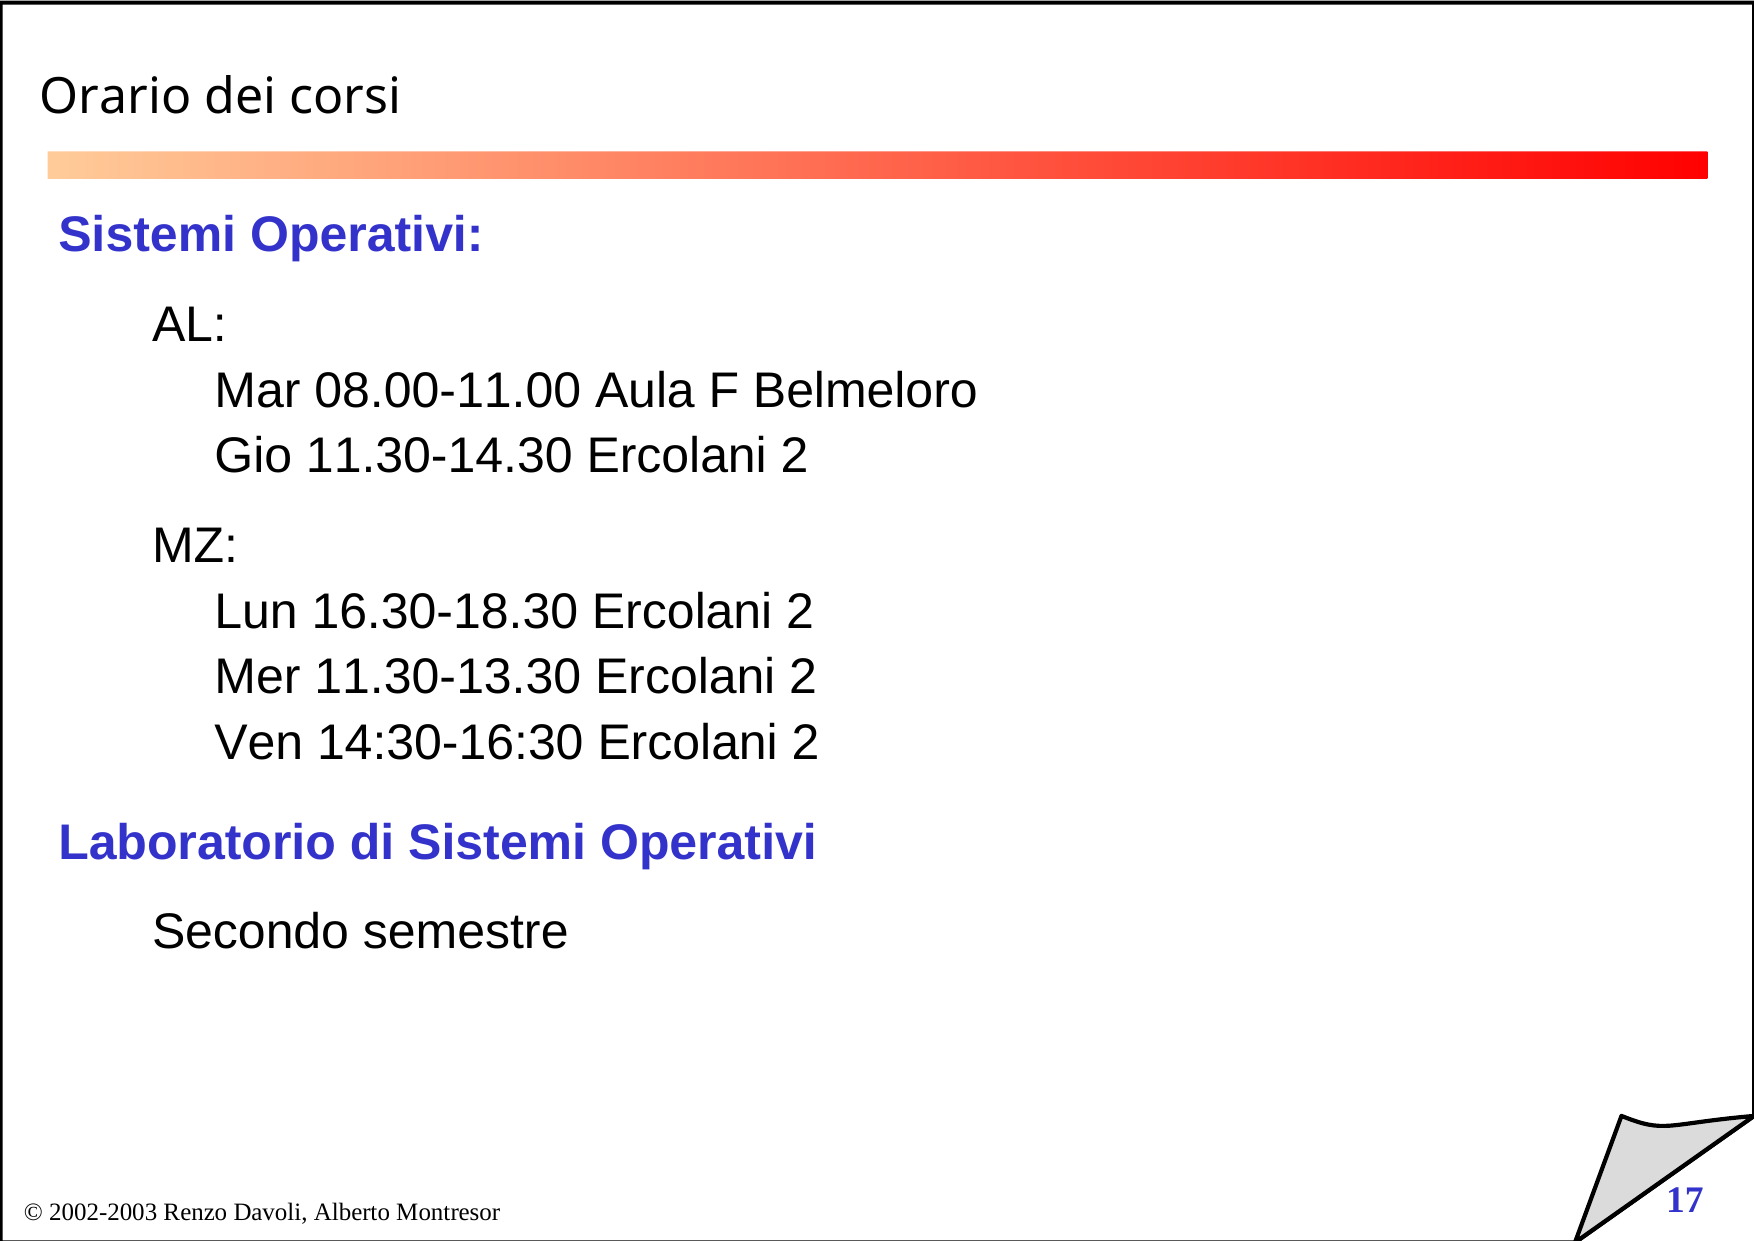

# Orario dei corsi
Sistemi Operativi:
AL:
Mar 08.00-11.00 Aula F Belmeloro
Gio 11.30-14.30 Ercolani 2
MZ:
Lun 16.30-18.30 Ercolani 2
Mer 11.30-13.30 Ercolani 2
Ven 14:30-16:30 Ercolani 2
Laboratorio di Sistemi Operativi
Secondo semestre